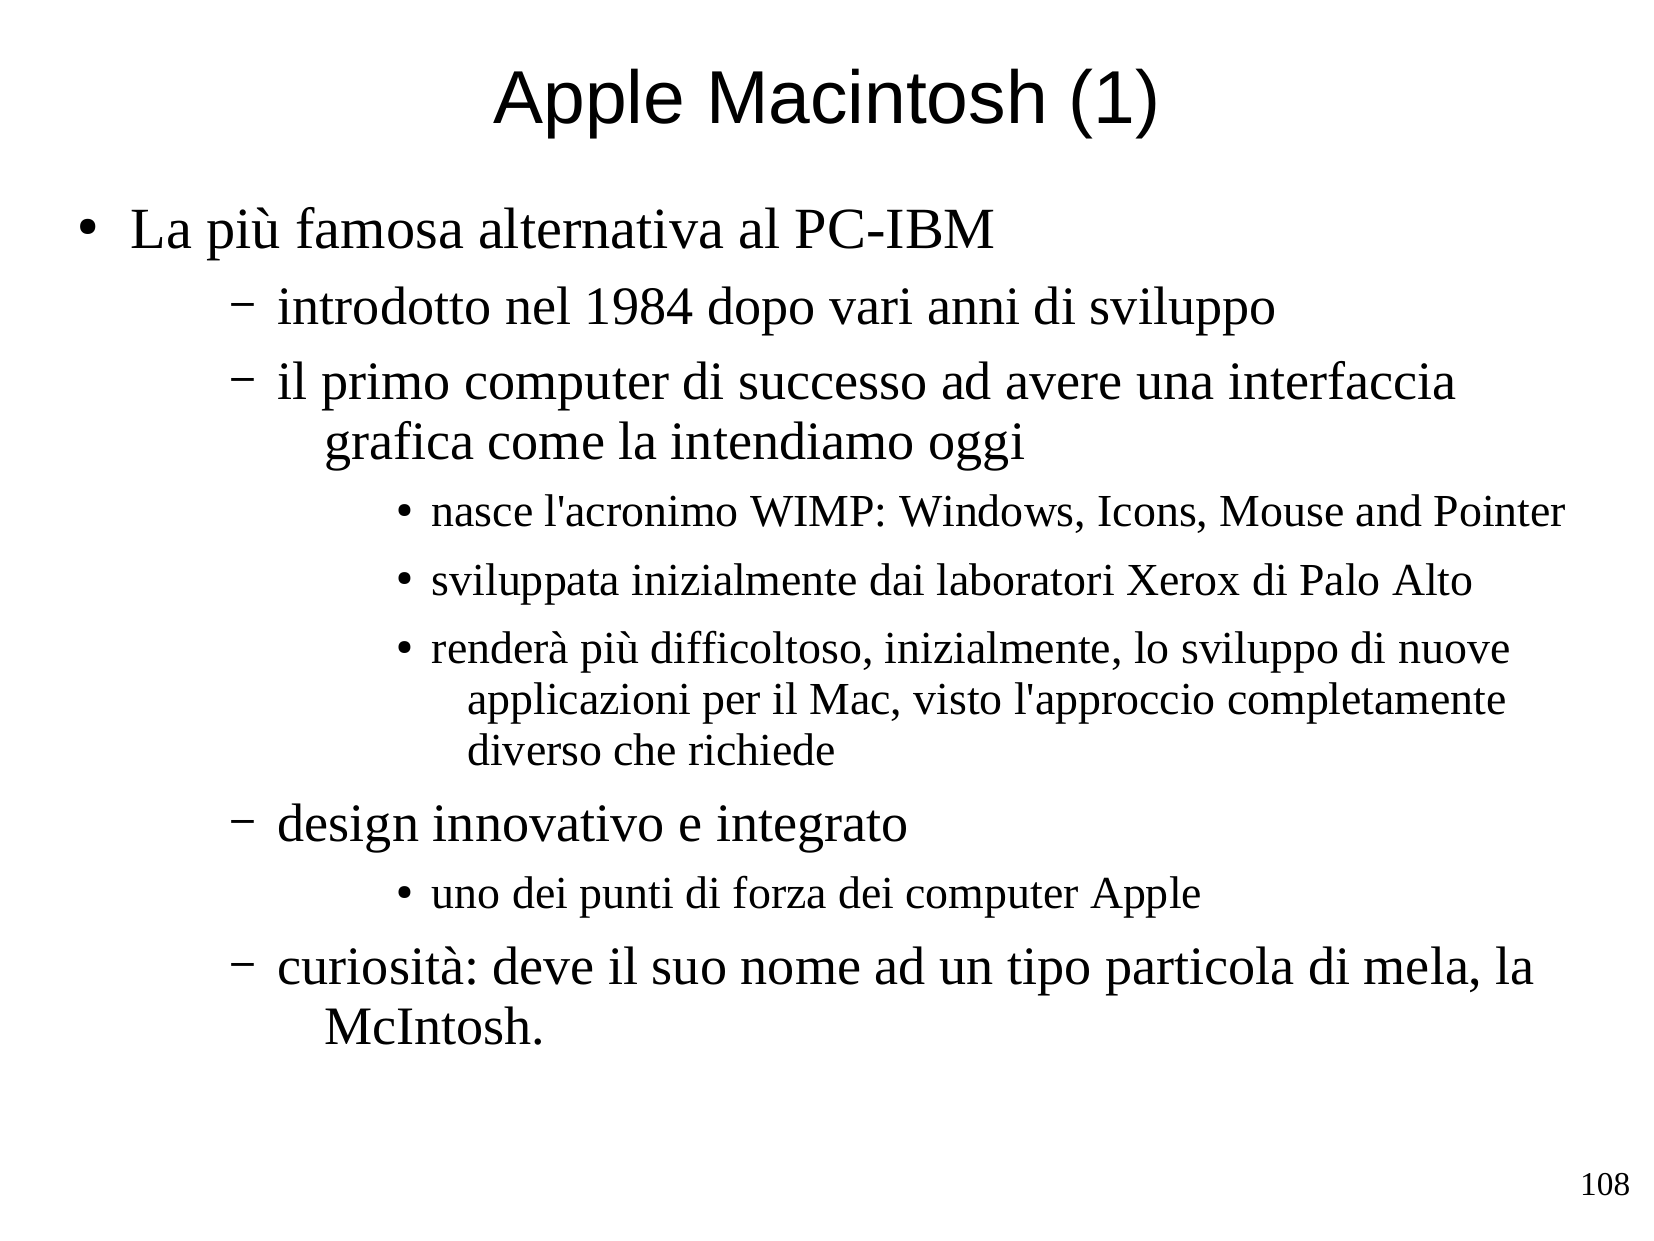

# Apple Macintosh (1)
La più famosa alternativa al PC-IBM
introdotto nel 1984 dopo vari anni di sviluppo
il primo computer di successo ad avere una interfaccia grafica come la intendiamo oggi
nasce l'acronimo WIMP: Windows, Icons, Mouse and Pointer
sviluppata inizialmente dai laboratori Xerox di Palo Alto
renderà più difficoltoso, inizialmente, lo sviluppo di nuove applicazioni per il Mac, visto l'approccio completamente diverso che richiede
design innovativo e integrato
uno dei punti di forza dei computer Apple
curiosità: deve il suo nome ad un tipo particola di mela, la McIntosh.